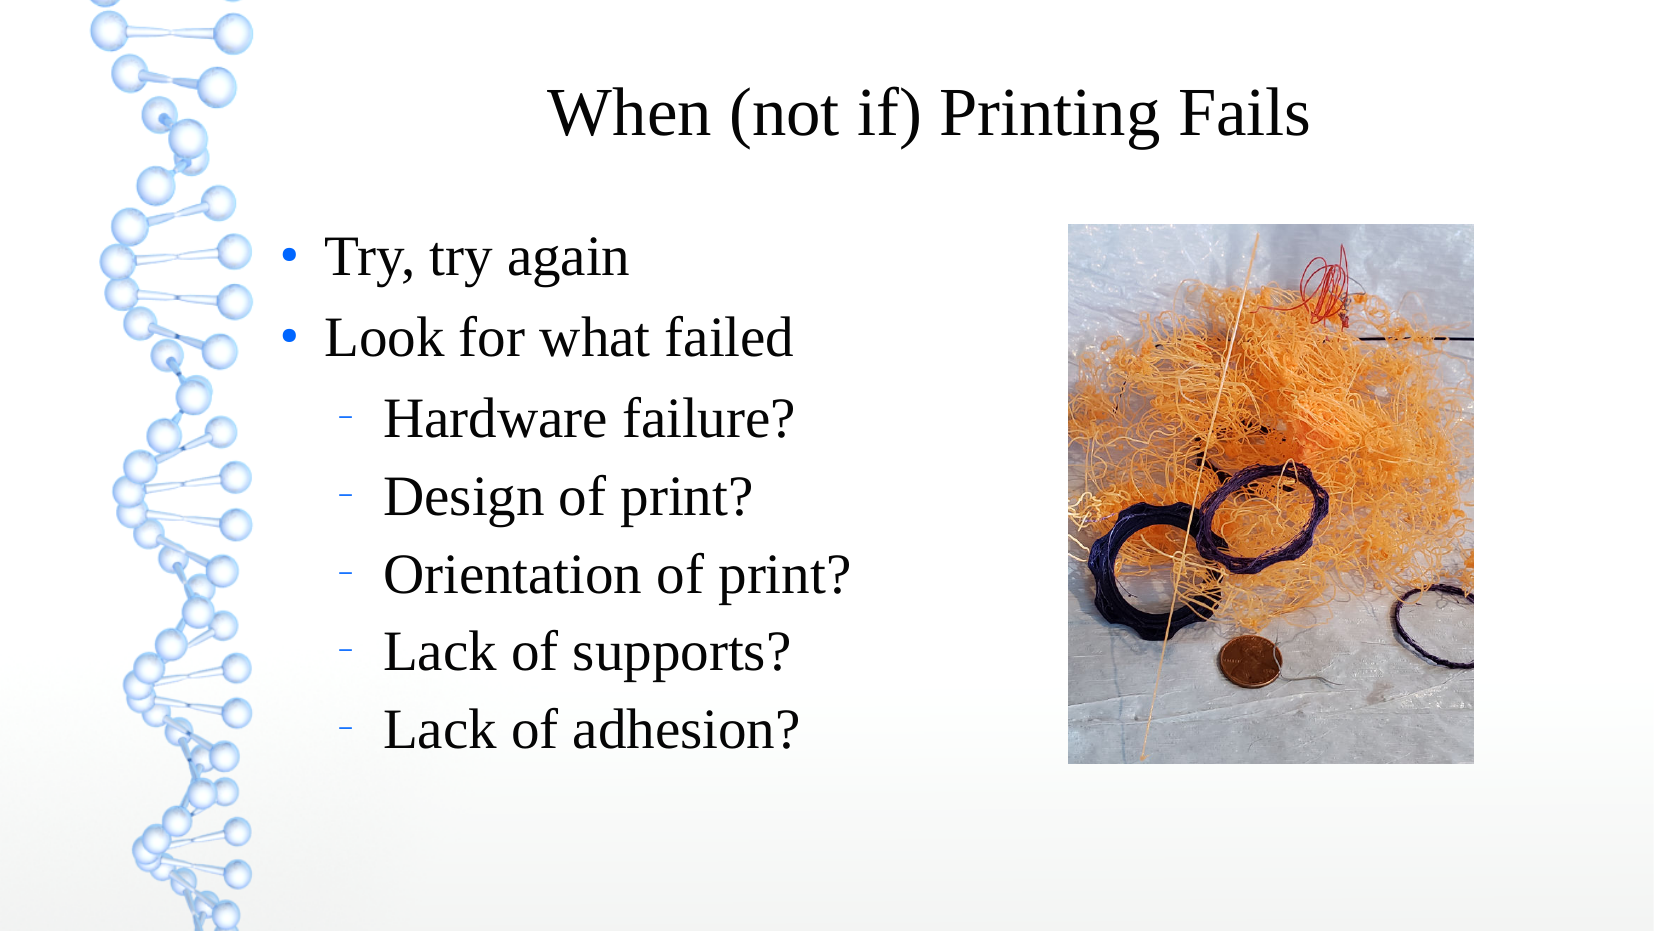

# When (not if) Printing Fails
Try, try again
Look for what failed
Hardware failure?
Design of print?
Orientation of print?
Lack of supports?
Lack of adhesion?